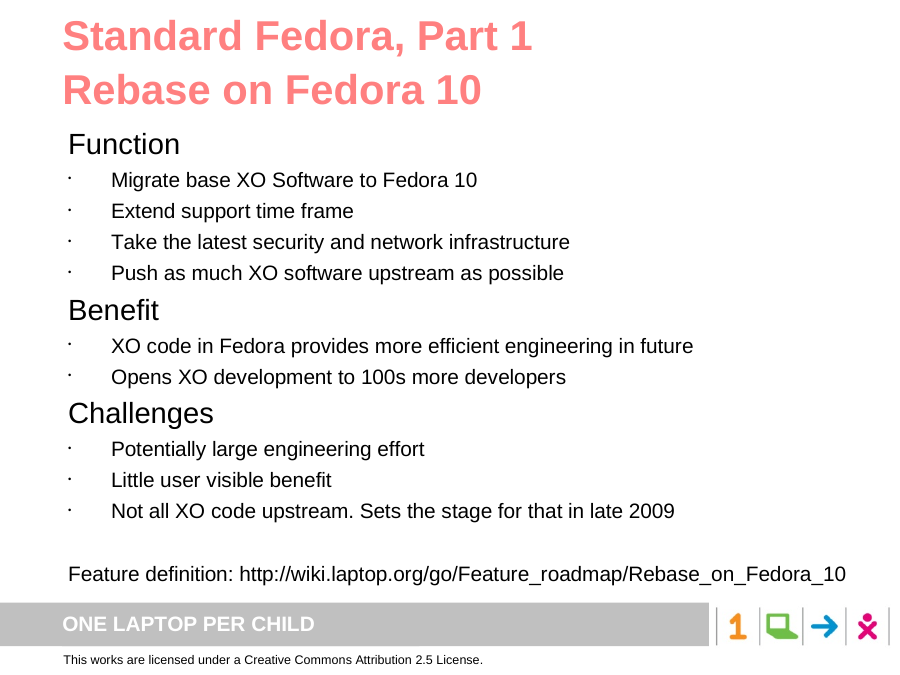

Standard Fedora, Part 1
Rebase on Fedora 10
Function
Migrate base XO Software to Fedora 10
Extend support time frame
Take the latest security and network infrastructure
Push as much XO software upstream as possible
Benefit
XO code in Fedora provides more efficient engineering in future
Opens XO development to 100s more developers
Challenges
Potentially large engineering effort
Little user visible benefit
Not all XO code upstream. Sets the stage for that in late 2009
Feature definition: http://wiki.laptop.org/go/Feature_roadmap/Rebase_on_Fedora_10